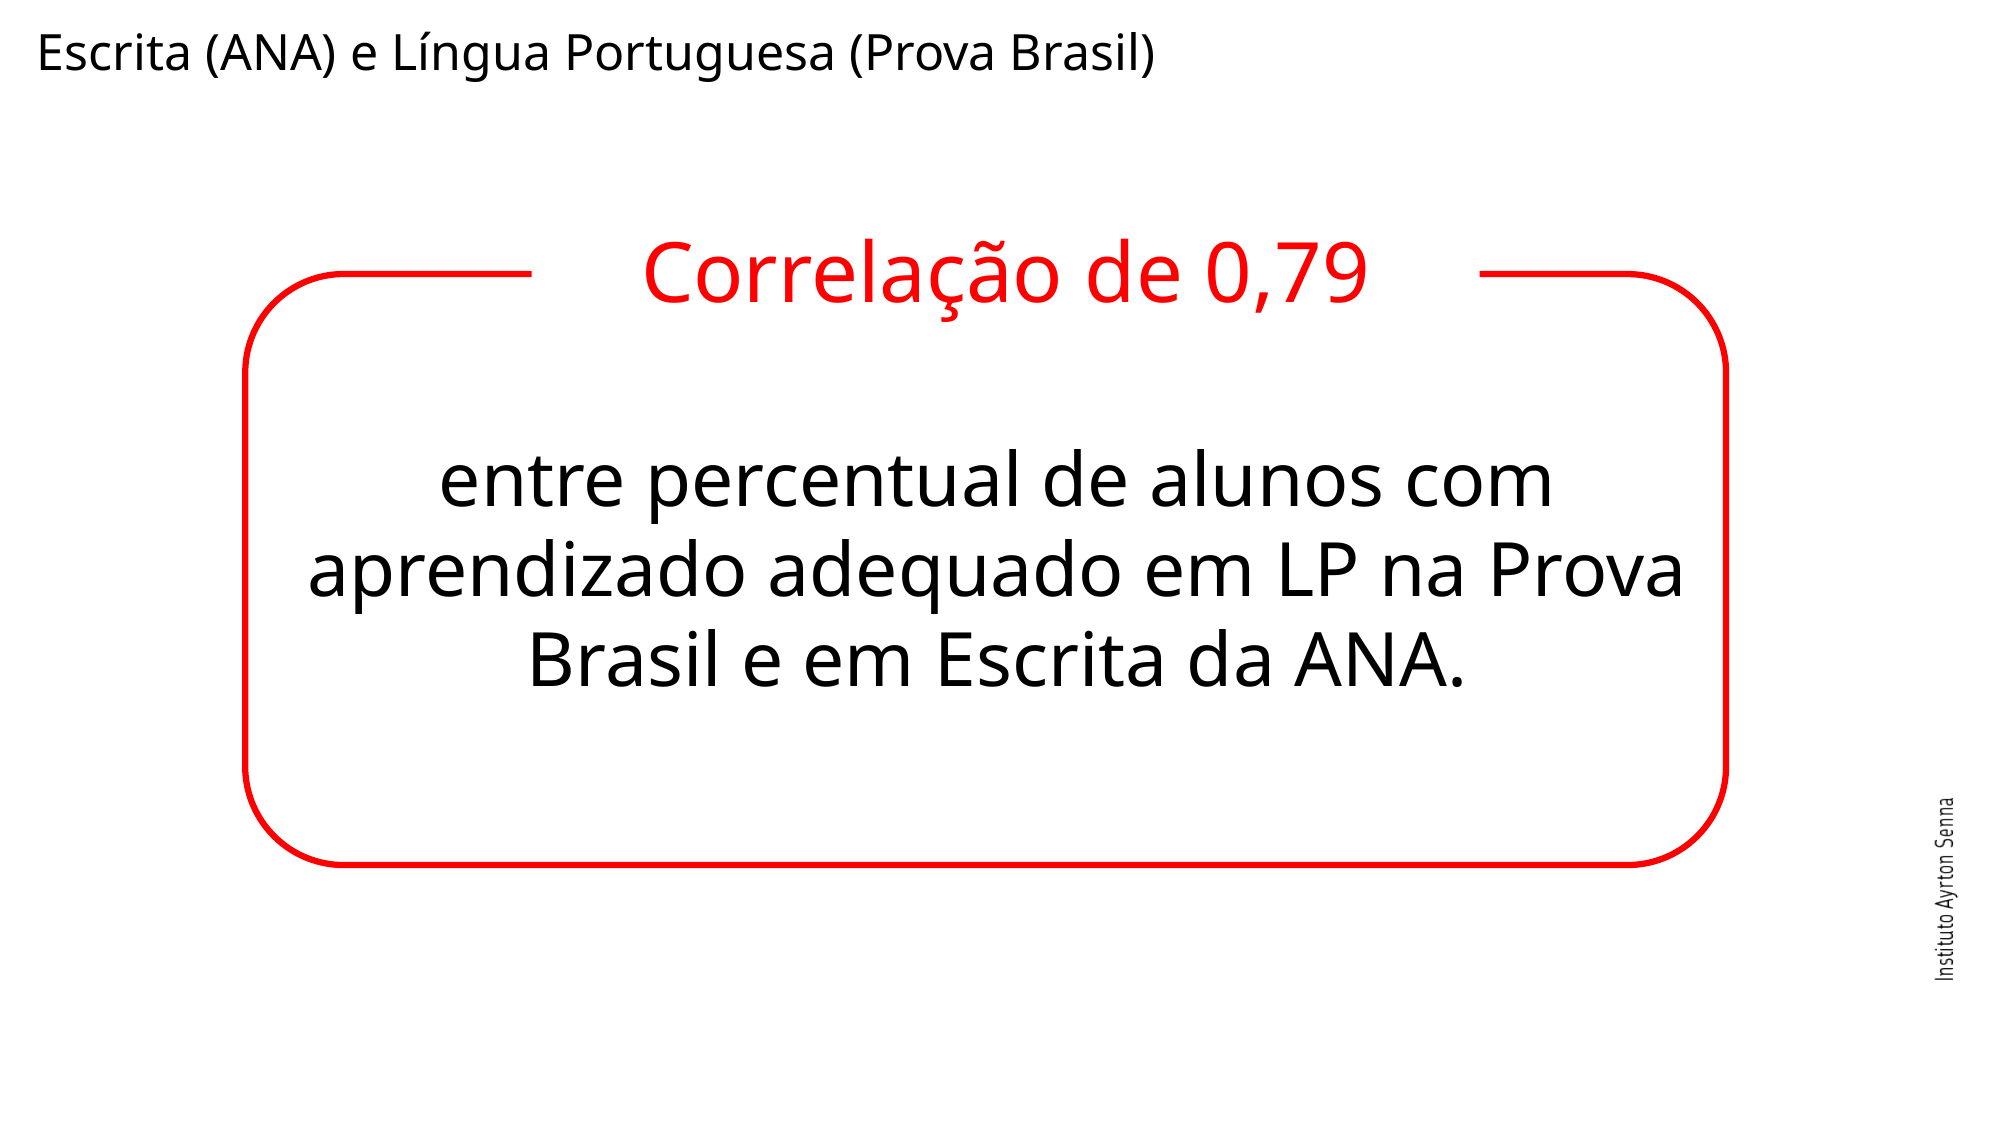

Escrita (ANA) e Língua Portuguesa (Prova Brasil)
Correlação de 0,79
entre percentual de alunos com aprendizado adequado em LP na Prova Brasil e em Escrita da ANA.